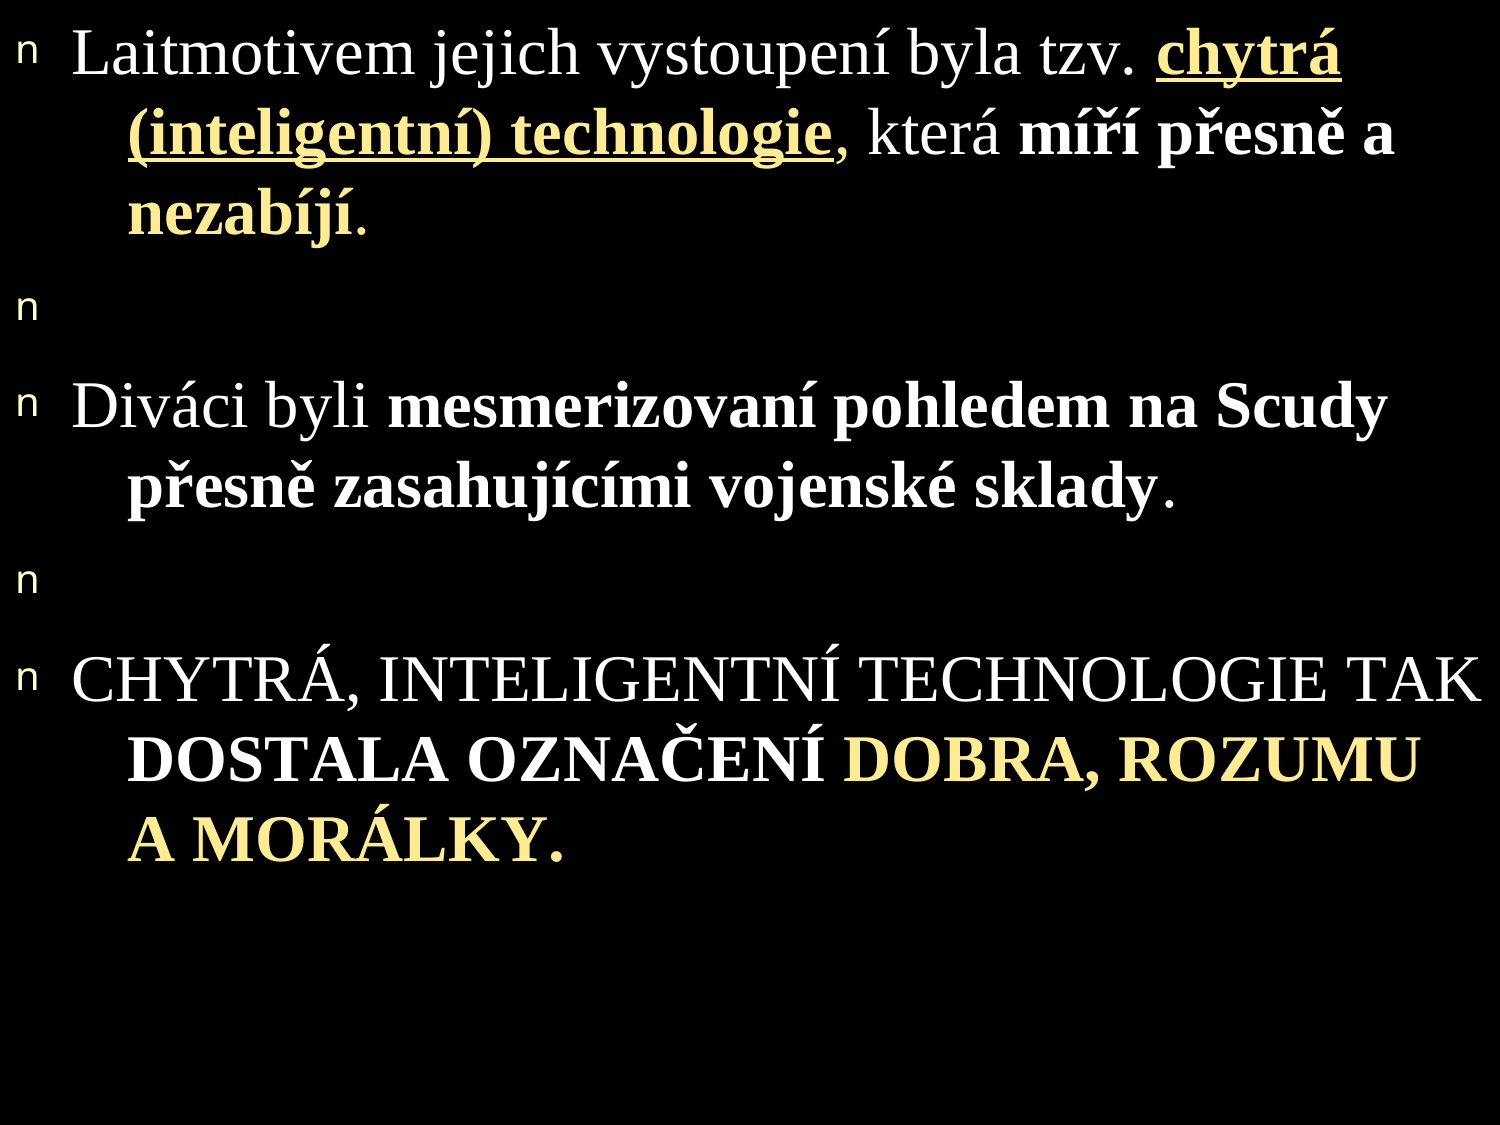

# Laitmotivem jejich vystoupení byla tzv. chytrá (inteligentní) technologie, která míří přesně a nezabíjí.
Diváci byli mesmerizovaní pohledem na Scudy přesně zasahujícími vojenské sklady.
CHYTRÁ, INTELIGENTNÍ TECHNOLOGIE TAK DOSTALA OZNAČENÍ DOBRA, ROZUMU A MORÁLKY.